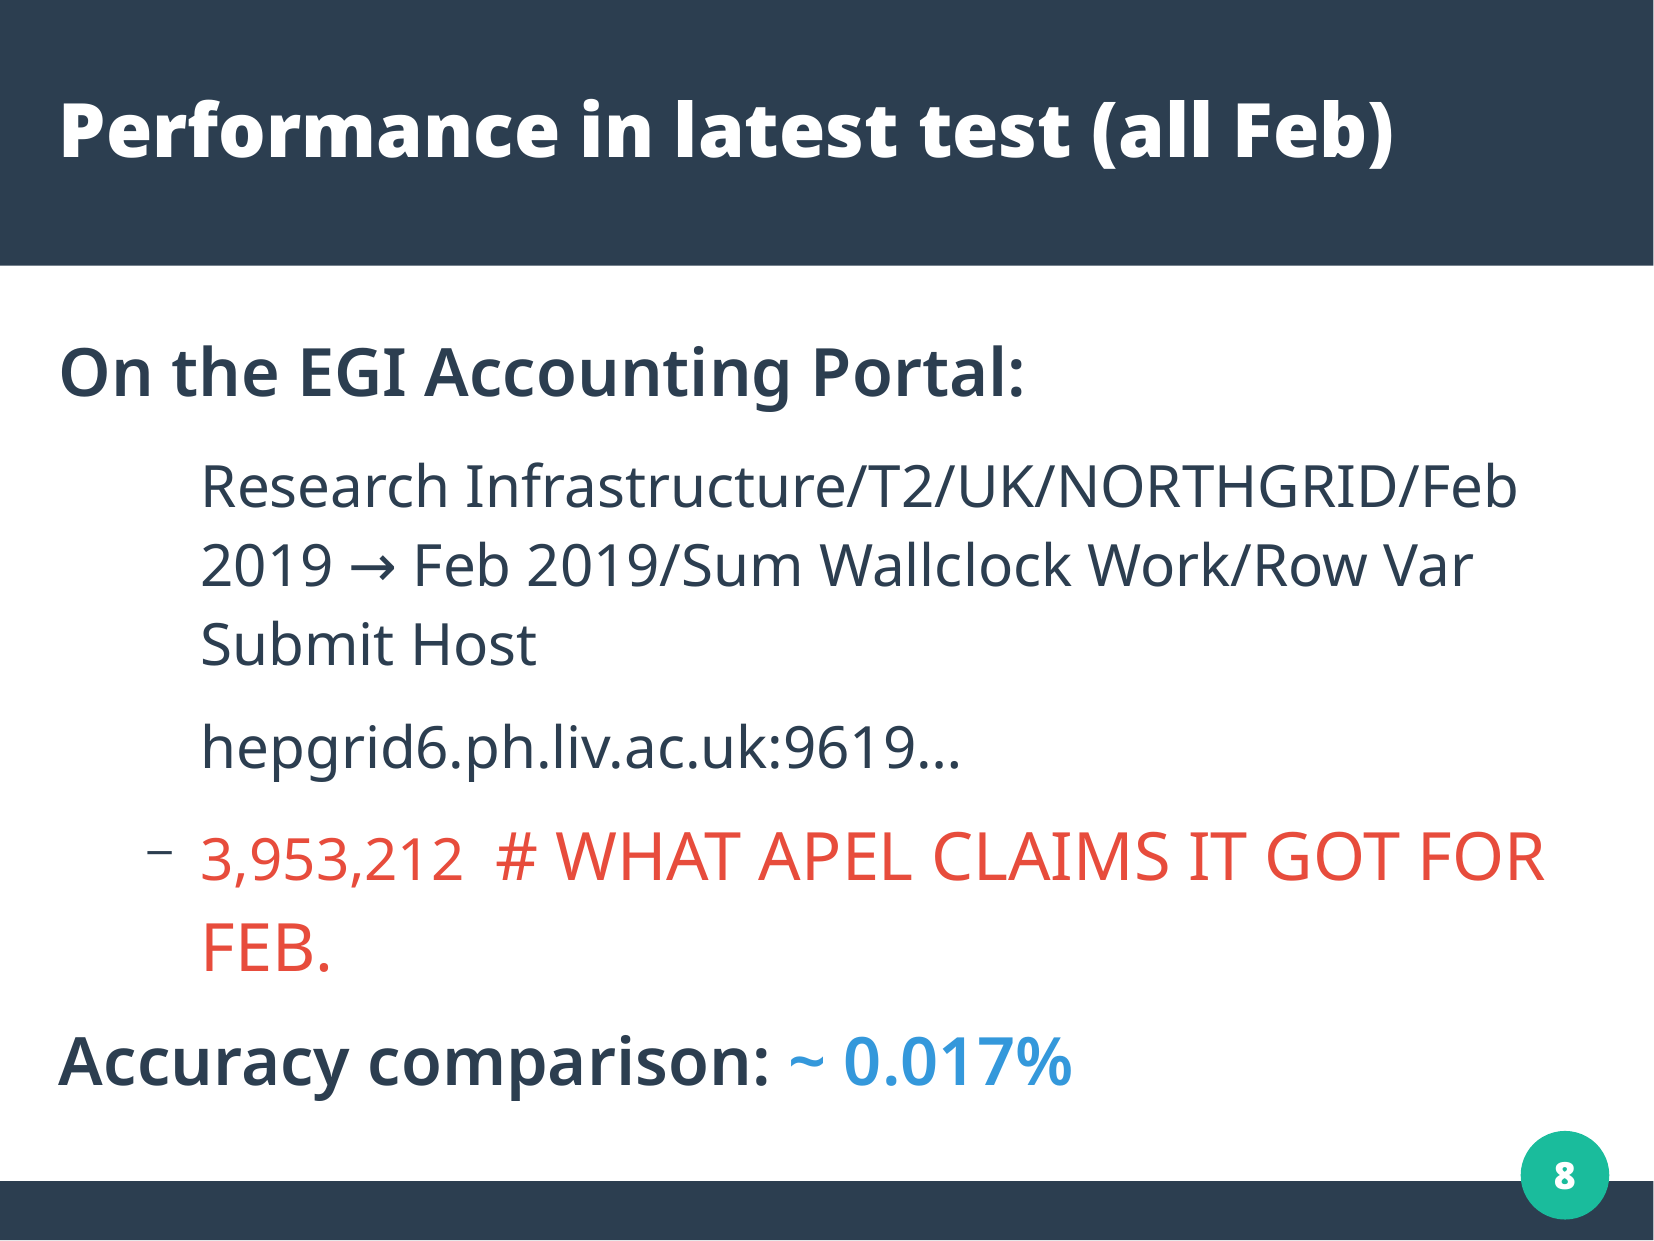

# Performance in latest test (all Feb)
On the EGI Accounting Portal:
Research Infrastructure/T2/UK/NORTHGRID/Feb 2019 → Feb 2019/Sum Wallclock Work/Row Var Submit Host
hepgrid6.ph.liv.ac.uk:9619…
3,953,212 # WHAT APEL CLAIMS IT GOT FOR FEB.
Accuracy comparison: ~ 0.017%
8